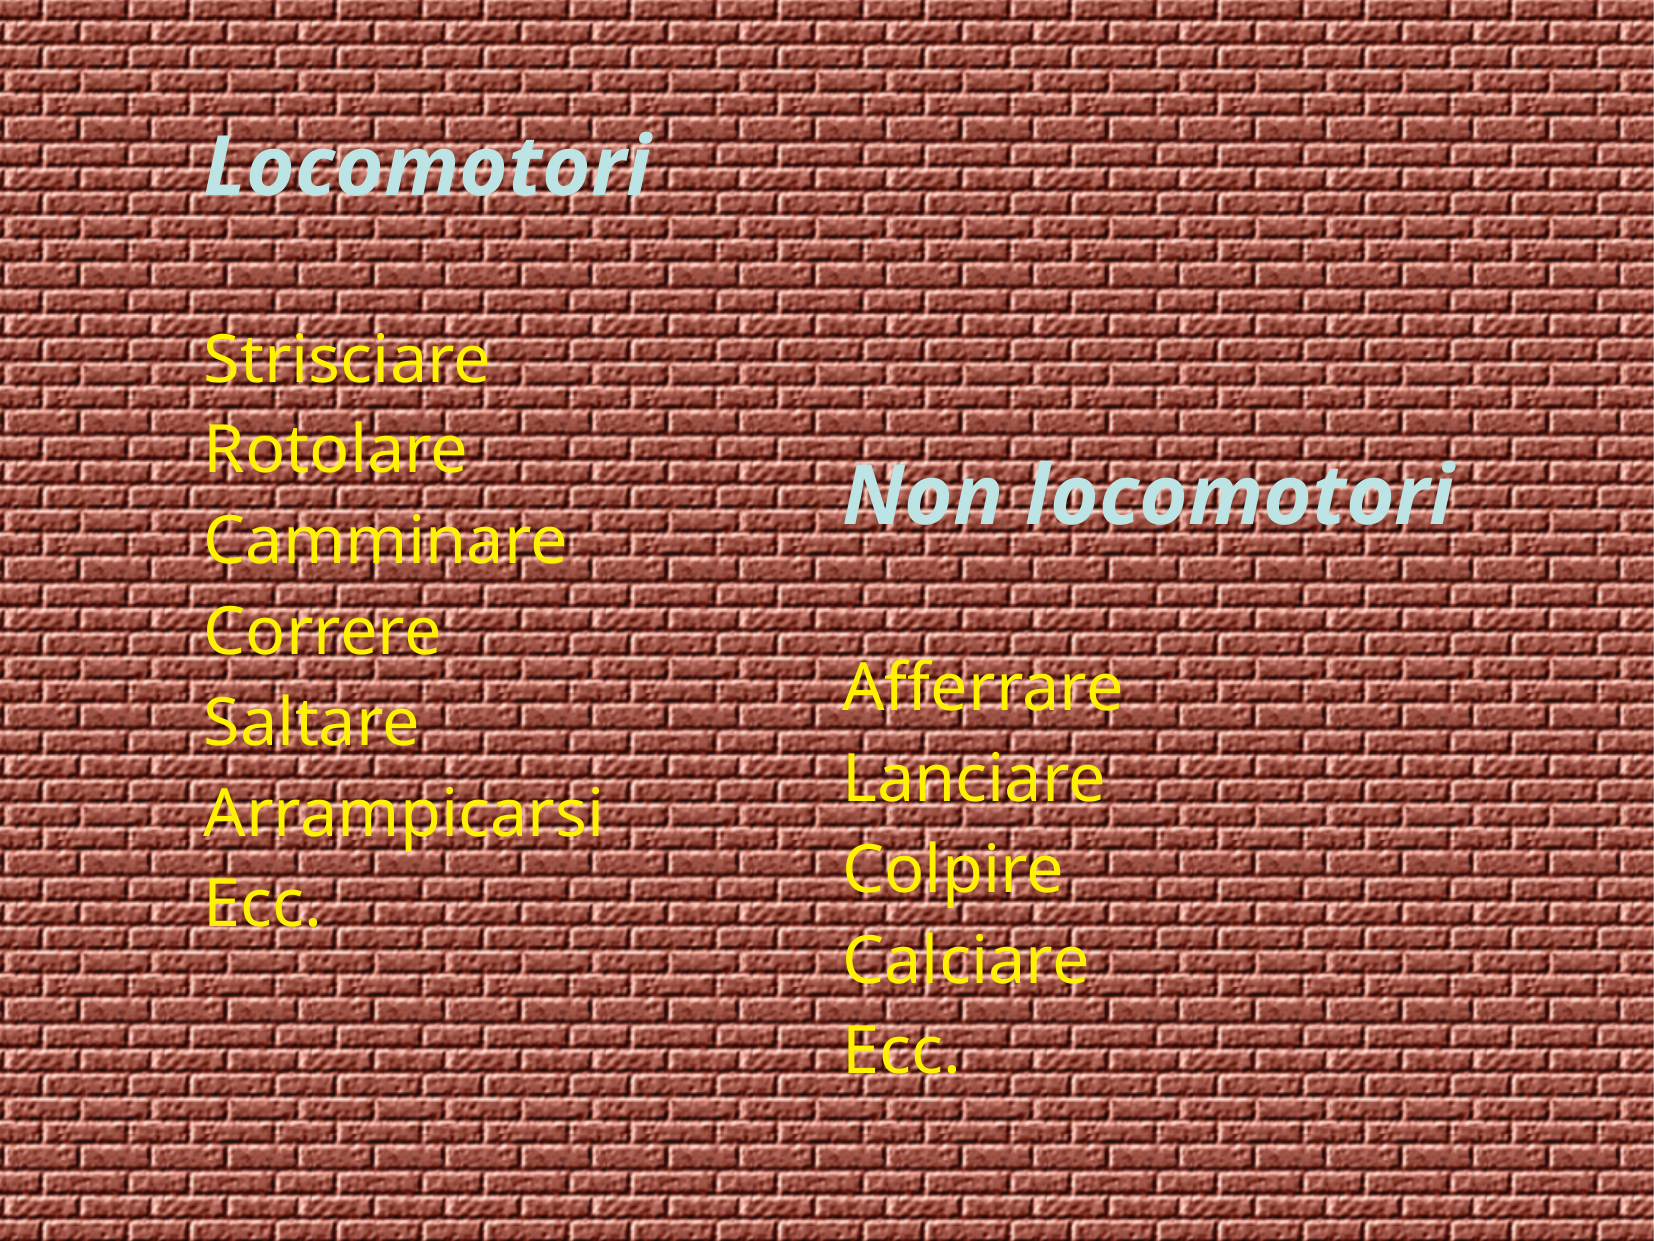

Locomotori
Strisciare
Rotolare
Camminare
Correre
Saltare
Arrampicarsi
Ecc.
Non locomotori
Afferrare
Lanciare
Colpire
Calciare
Ecc.